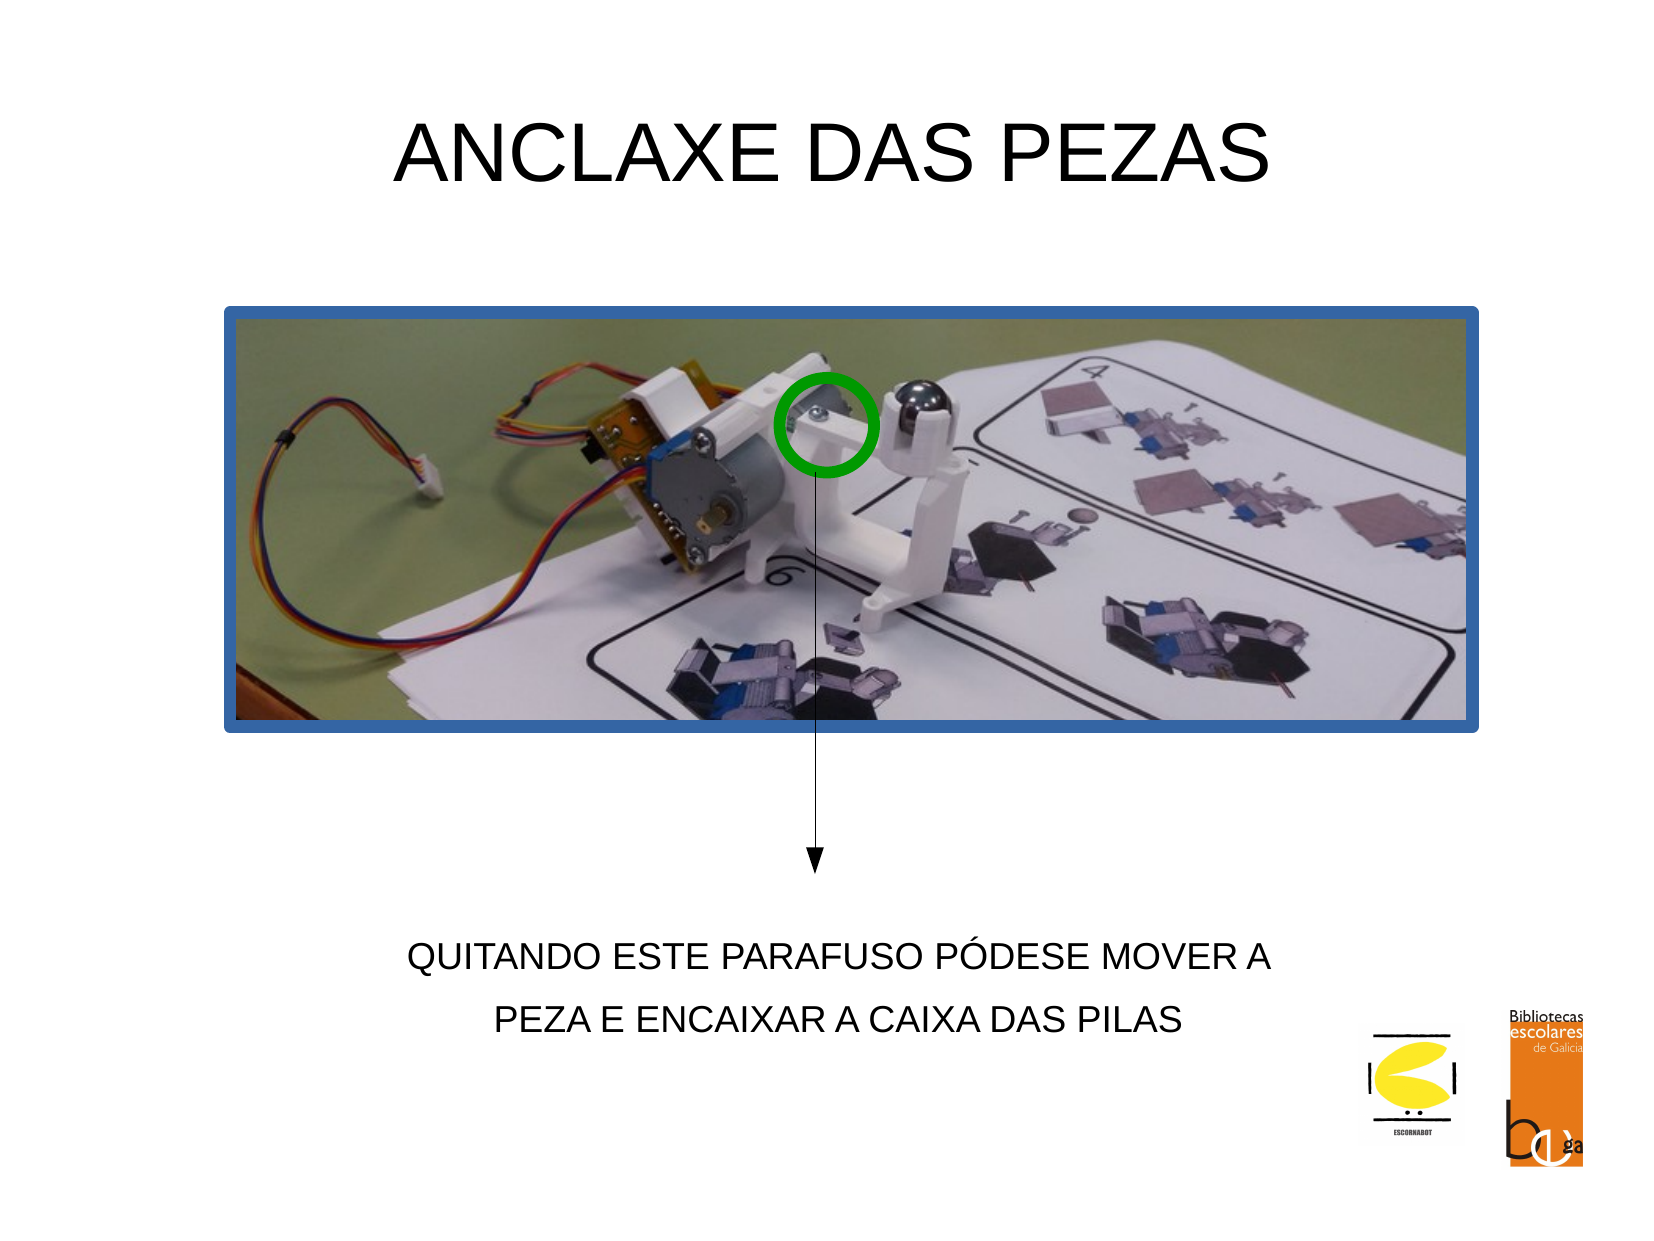

# ANCLAXE DAS PEZAS
QUITANDO ESTE PARAFUSO PÓDESE MOVER A PEZA E ENCAIXAR A CAIXA DAS PILAS